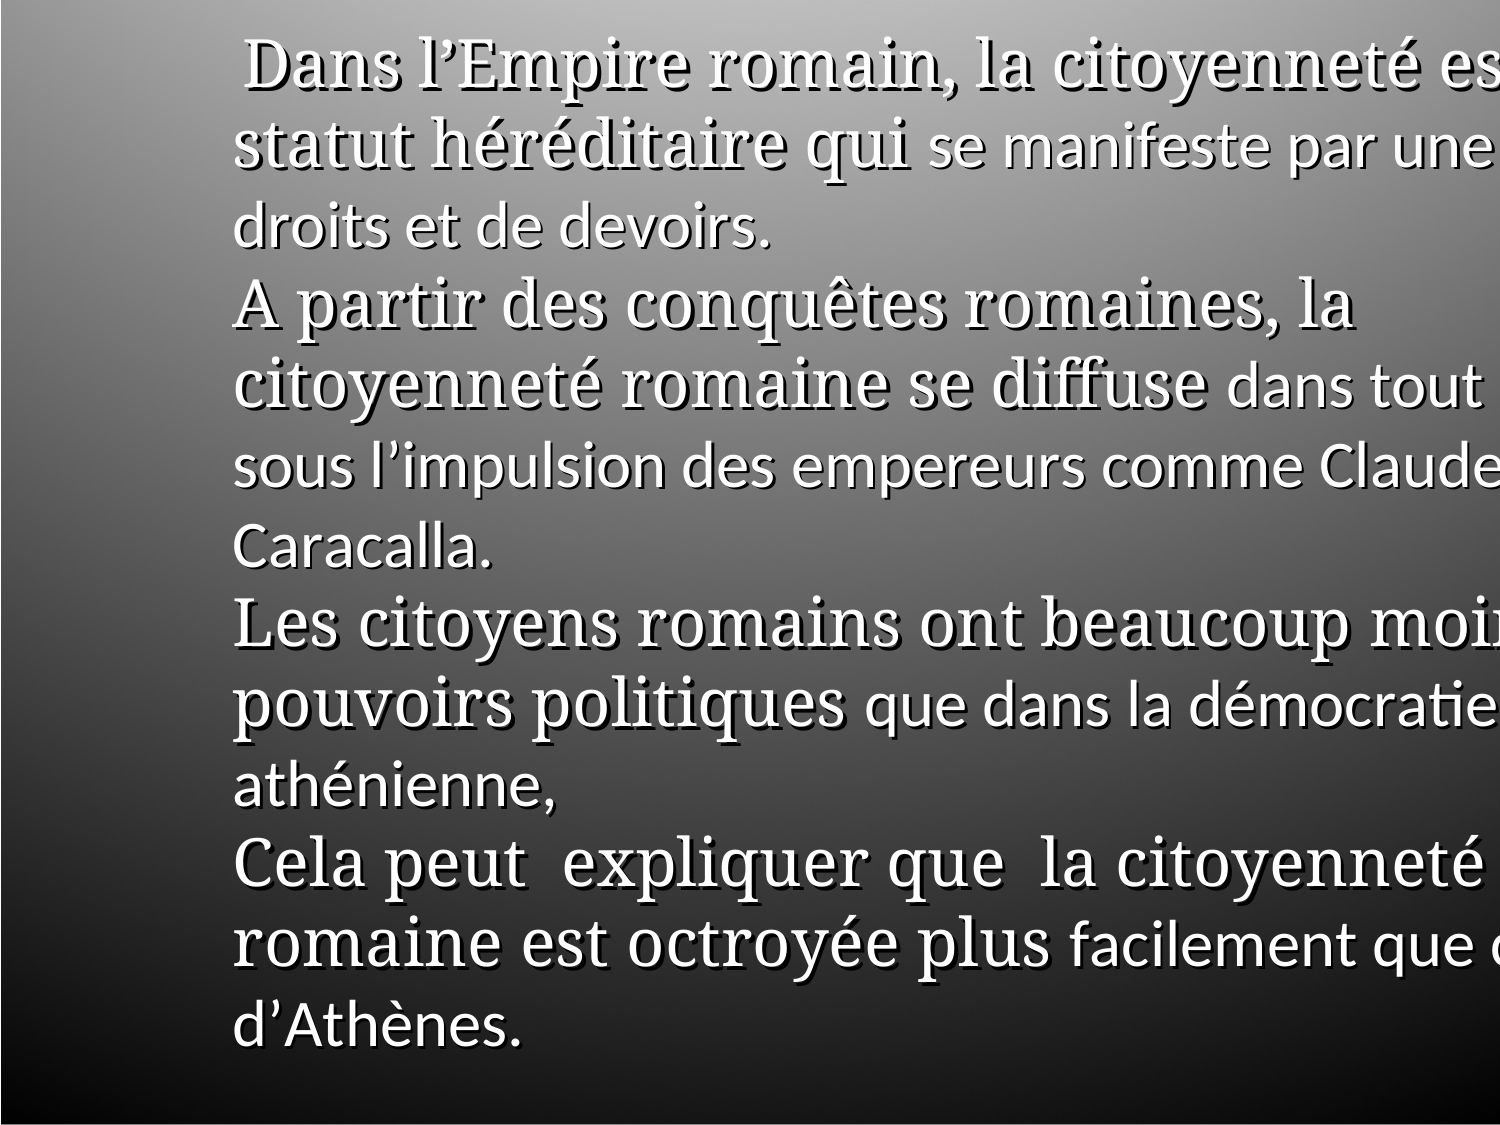

Dans l’Empire romain, la citoyenneté est un statut héréditaire qui se manifeste par une série de droits et de devoirs.
A partir des conquêtes romaines, la citoyenneté romaine se diffuse dans tout l’Empire sous l’impulsion des empereurs comme Claude ou Caracalla.
Les citoyens romains ont beaucoup moins de pouvoirs politiques que dans la démocratie athénienne,
Cela peut expliquer que la citoyenneté romaine est octroyée plus facilement que celle d’Athènes.